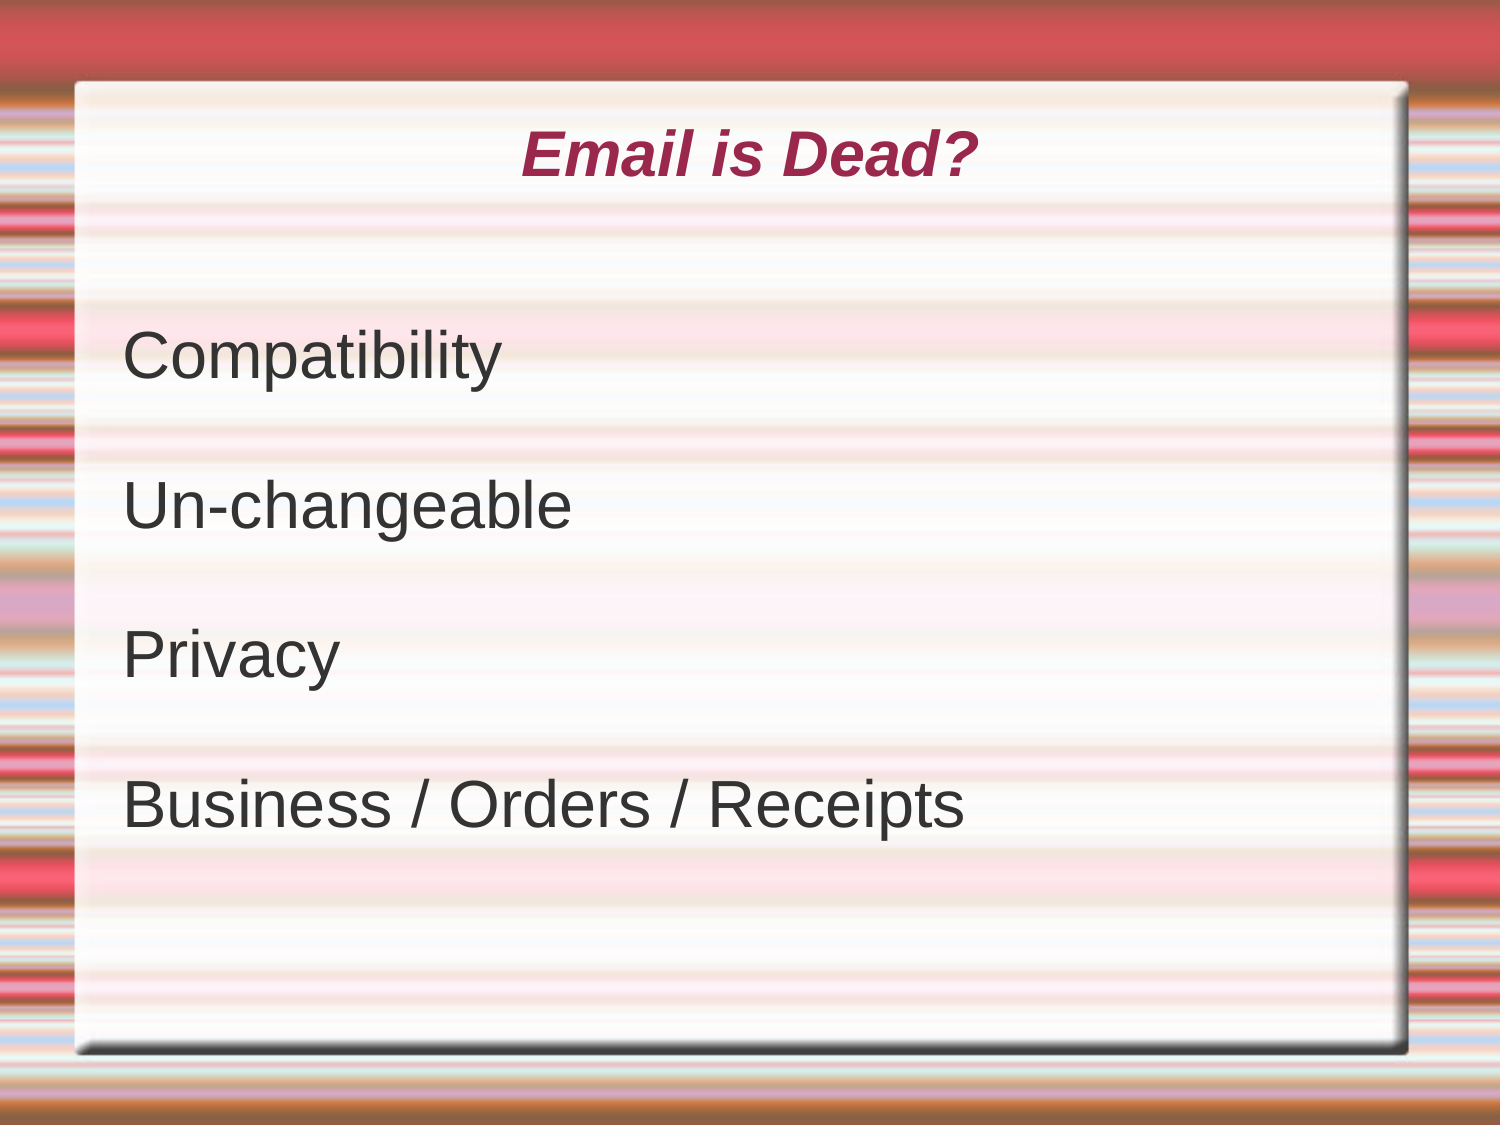

# Email is Dead?
Compatibility
Un-changeable
Privacy
Business / Orders / Receipts